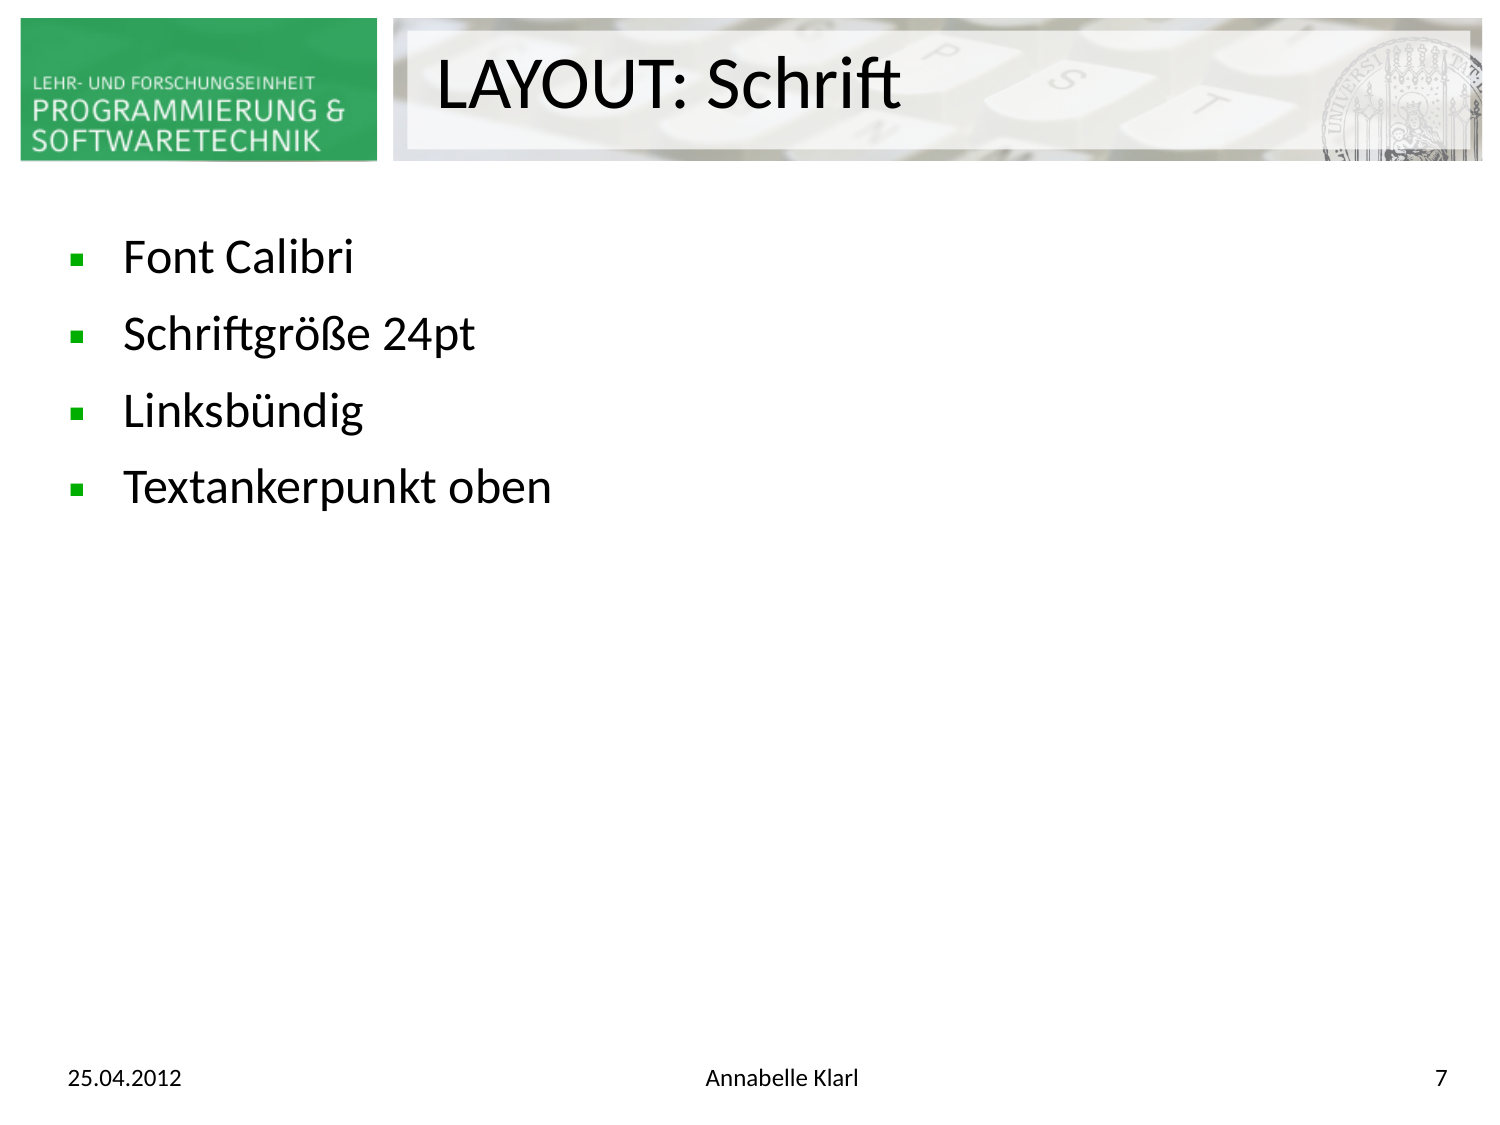

# LAYOUT: Schrift
Font Calibri
Schriftgröße 24pt
Linksbündig
Textankerpunkt oben
7